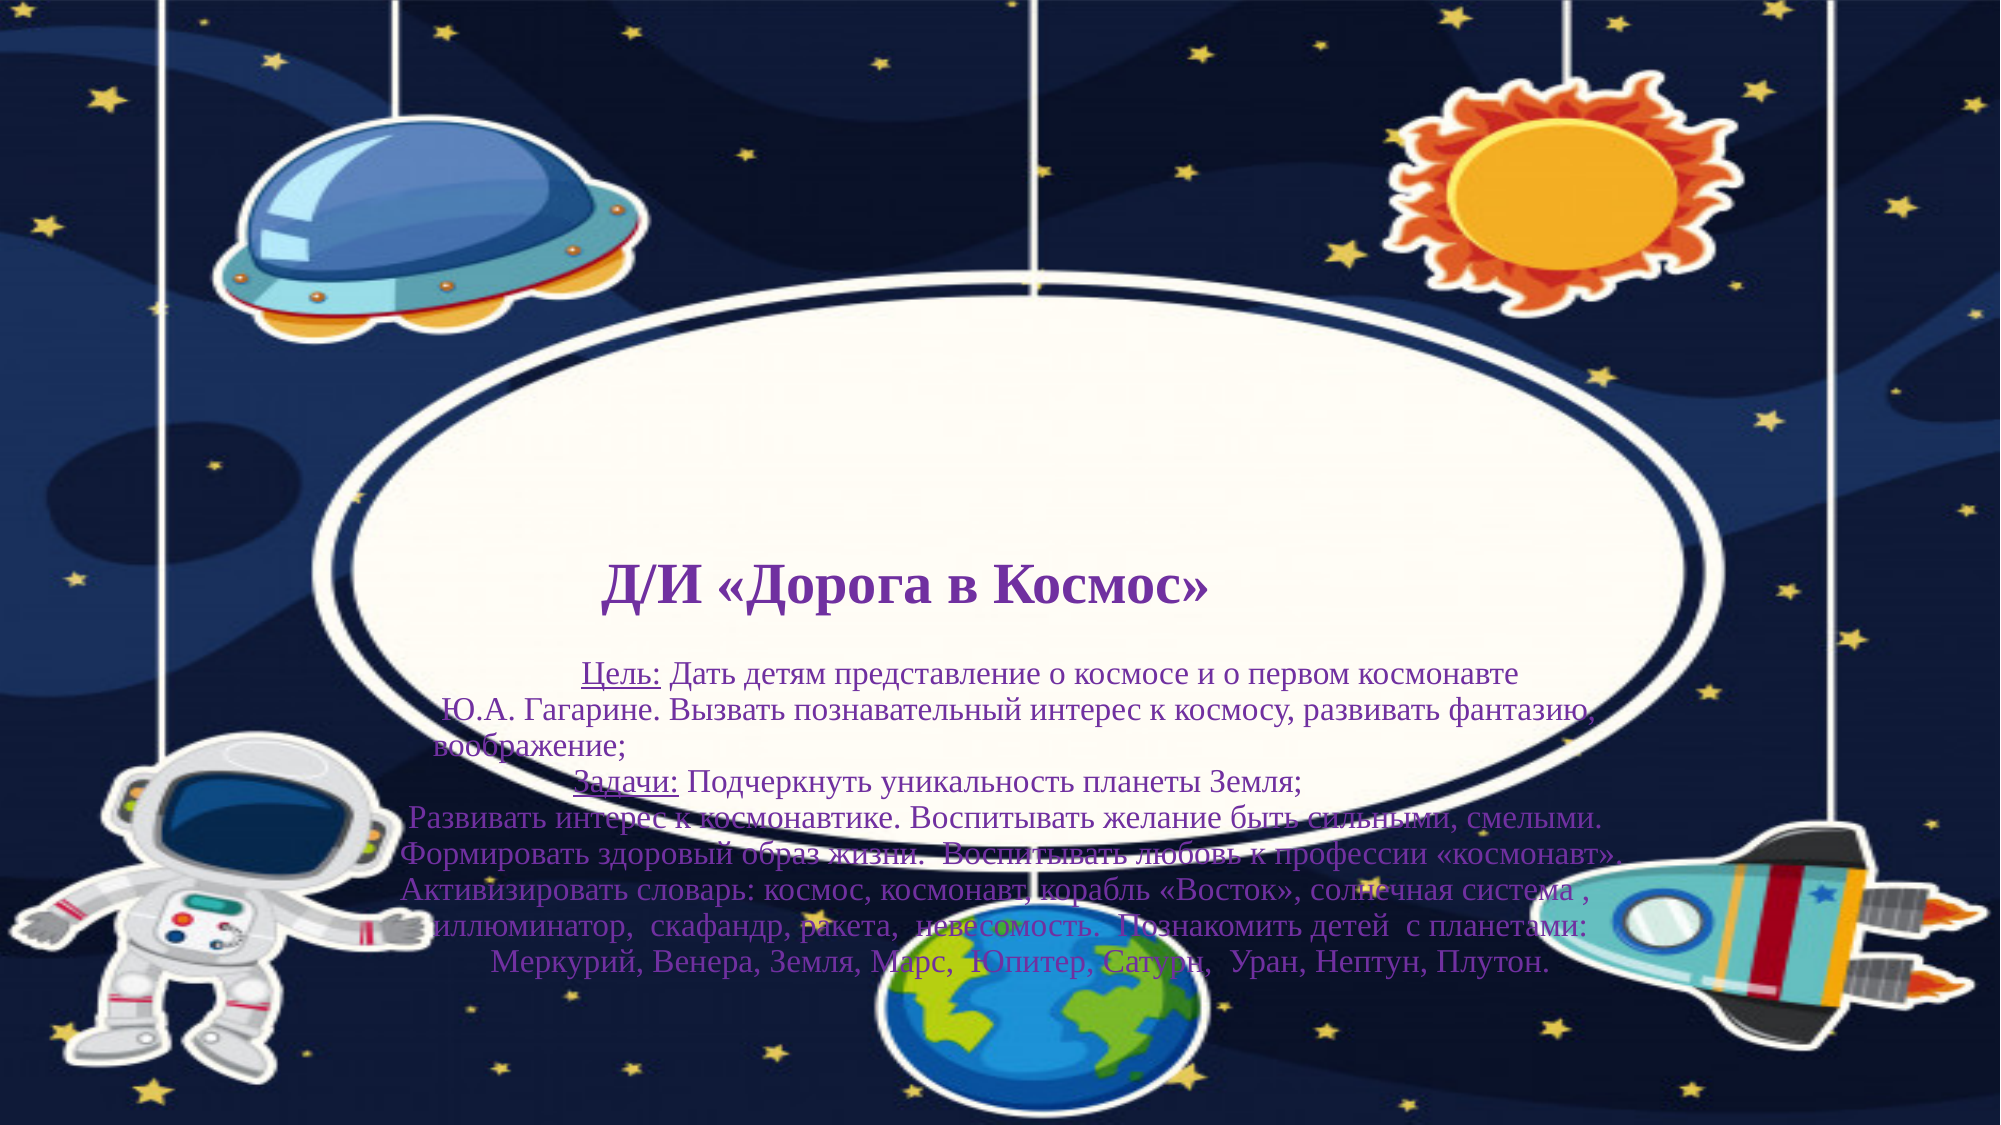

# Д/И «Дорога в Космос» Цель: Дать детям представление о космосе и о первом космонавте Ю.А. Гагарине. Вызвать познавательный интерес к космосу, развивать фантазию, воображение; Задачи: Подчеркнуть уникальность планеты Земля; Развивать интерес к космонавтике. Воспитывать желание быть сильными, смелыми. Формировать здоровый образ жизни. Воспитывать любовь к профессии «космонавт». Активизировать словарь: космос, космонавт, корабль «Восток», солнечная система , иллюминатор, скафандр, ракета, невесомость.  Познакомить детей с планетами: Меркурий, Венера, Земля, Марс,  Юпитер, Сатурн,  Уран, Нептун, Плутон.